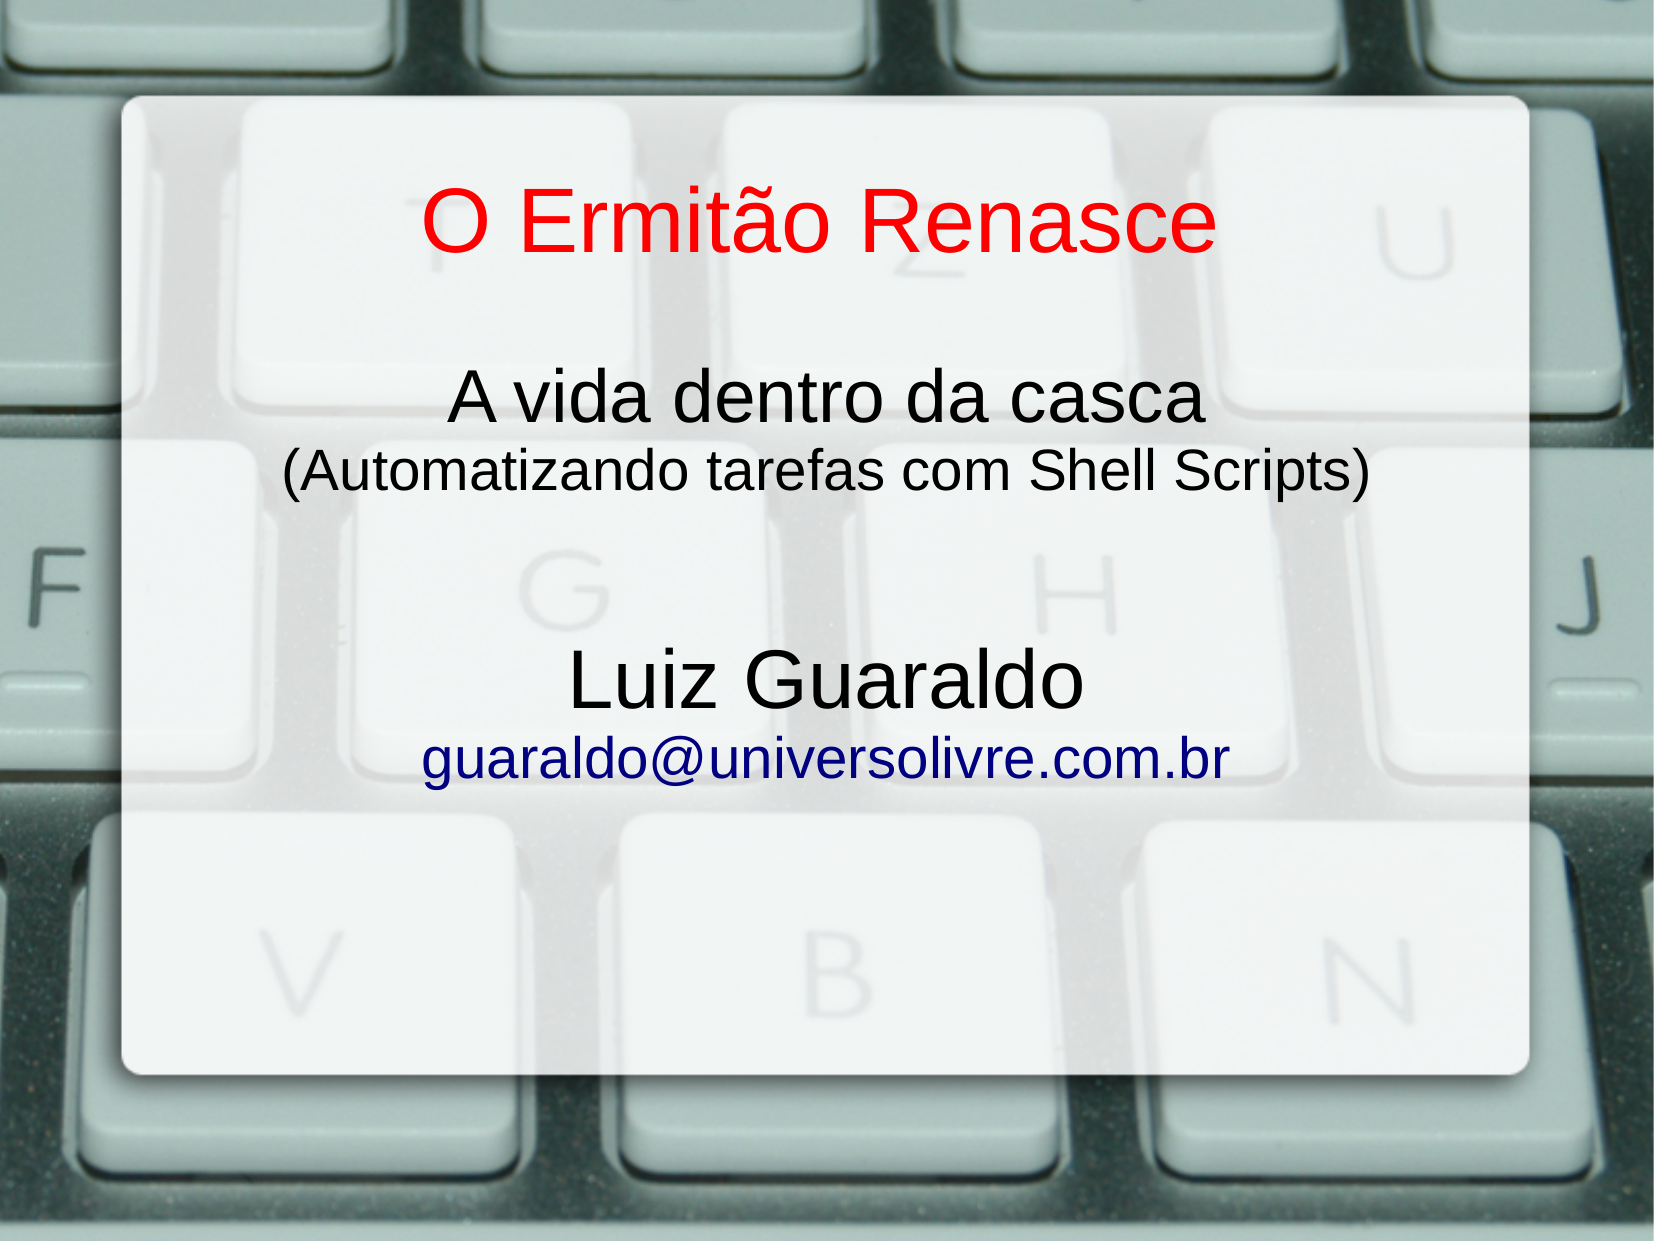

# O Ermitão Renasce
A vida dentro da casca
(Automatizando tarefas com Shell Scripts)
Luiz Guaraldo
guaraldo@universolivre.com.br